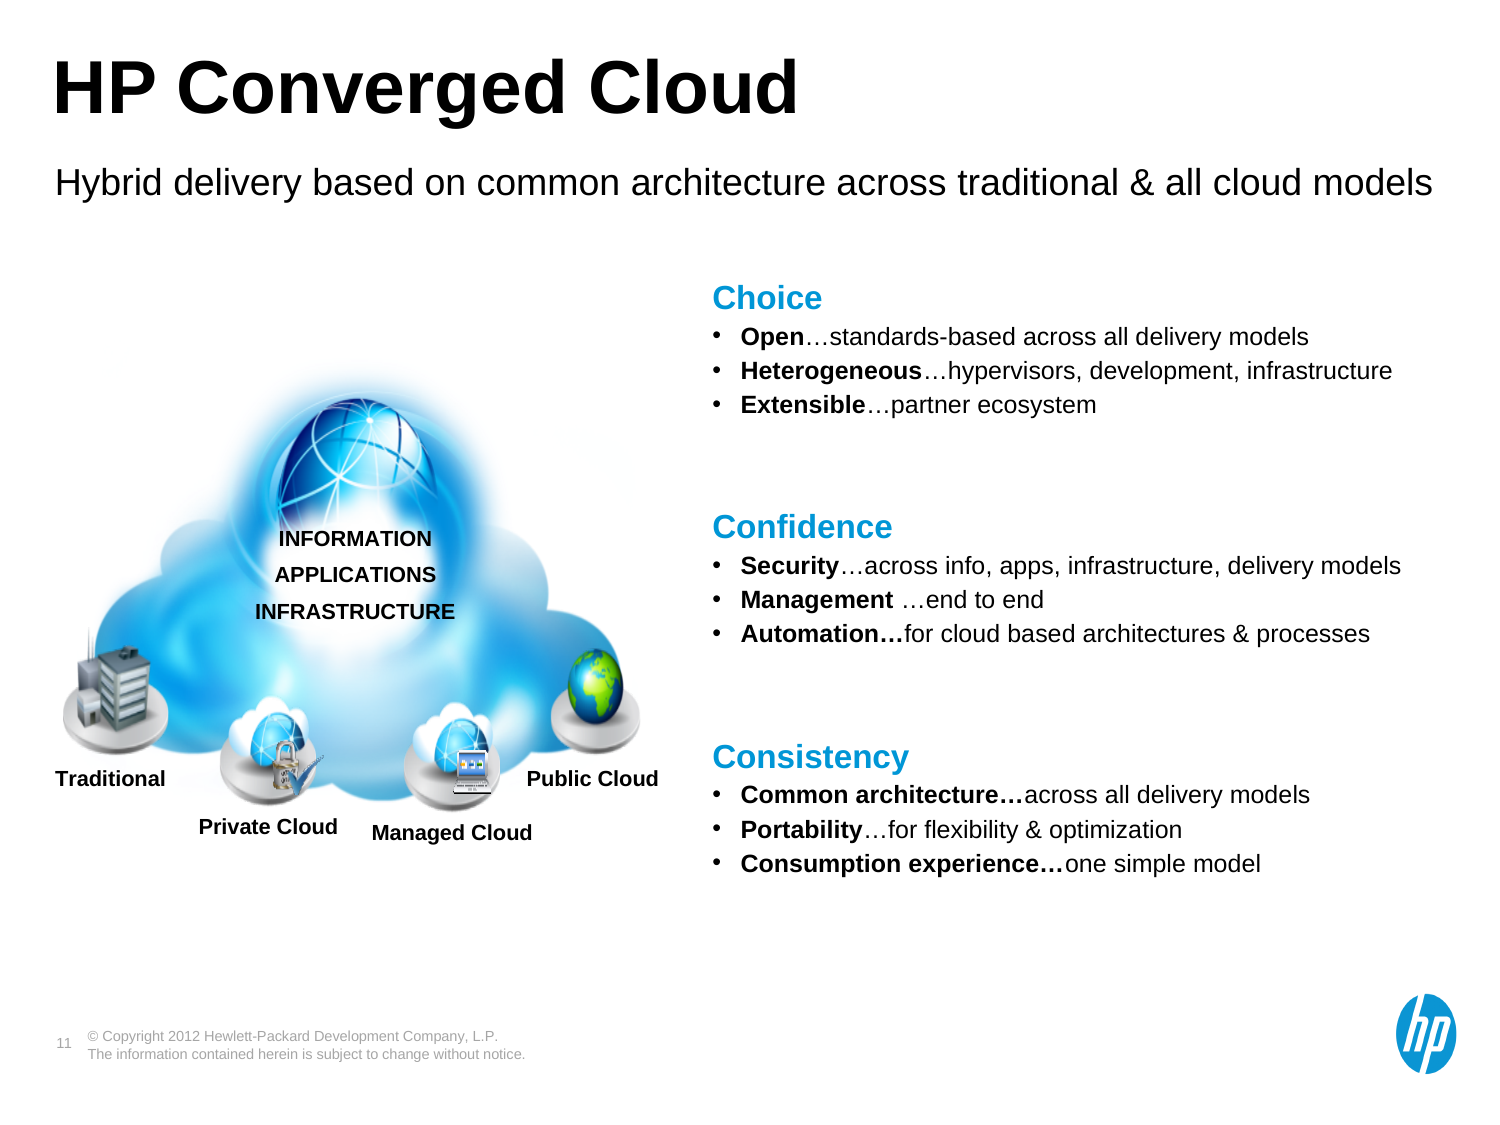

# HP Converged Cloud
Hybrid delivery based on common architecture across traditional & all cloud models
Choice
Open…standards-based across all delivery models
Heterogeneous…hypervisors, development, infrastructure
Extensible…partner ecosystem
INFORMATION
APPLICATIONS
INFRASTRUCTURE
Traditional
Public Cloud
Private Cloud
Managed Cloud
Confidence
Security…across info, apps, infrastructure, delivery models
Management …end to end
Automation…for cloud based architectures & processes
Consistency
Common architecture…across all delivery models
Portability…for flexibility & optimization
Consumption experience…one simple model